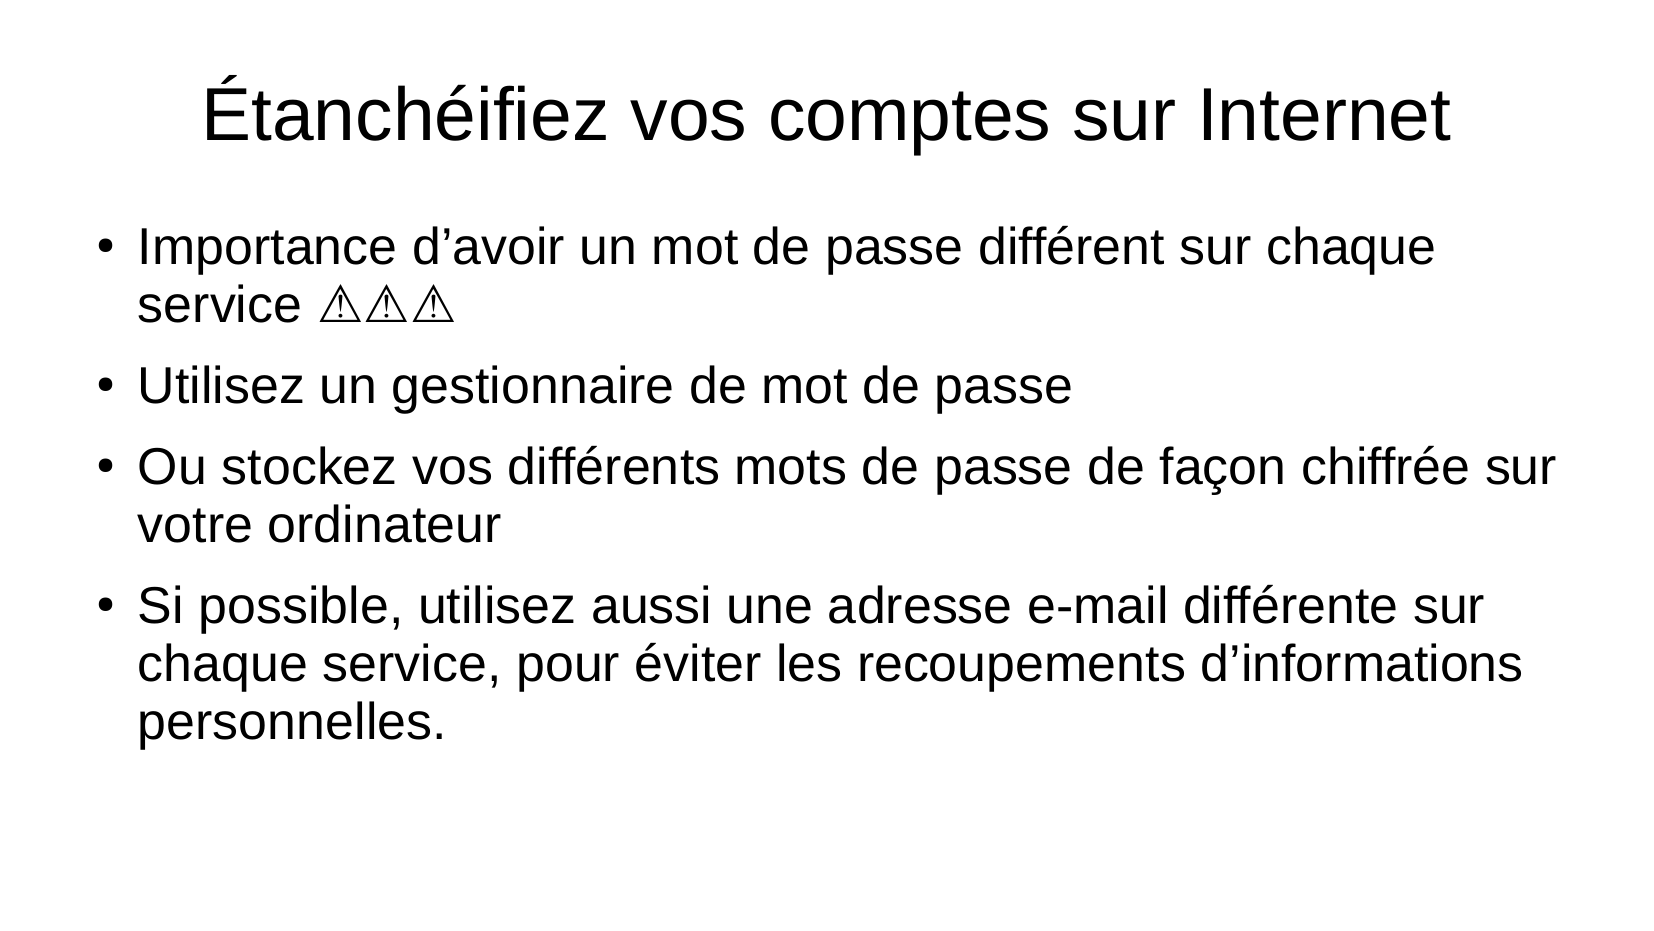

# Étanchéifiez vos comptes sur Internet
Importance d’avoir un mot de passe différent sur chaque service ⚠️⚠️⚠️
Utilisez un gestionnaire de mot de passe
Ou stockez vos différents mots de passe de façon chiffrée sur votre ordinateur
Si possible, utilisez aussi une adresse e-mail différente sur chaque service, pour éviter les recoupements d’informations personnelles.